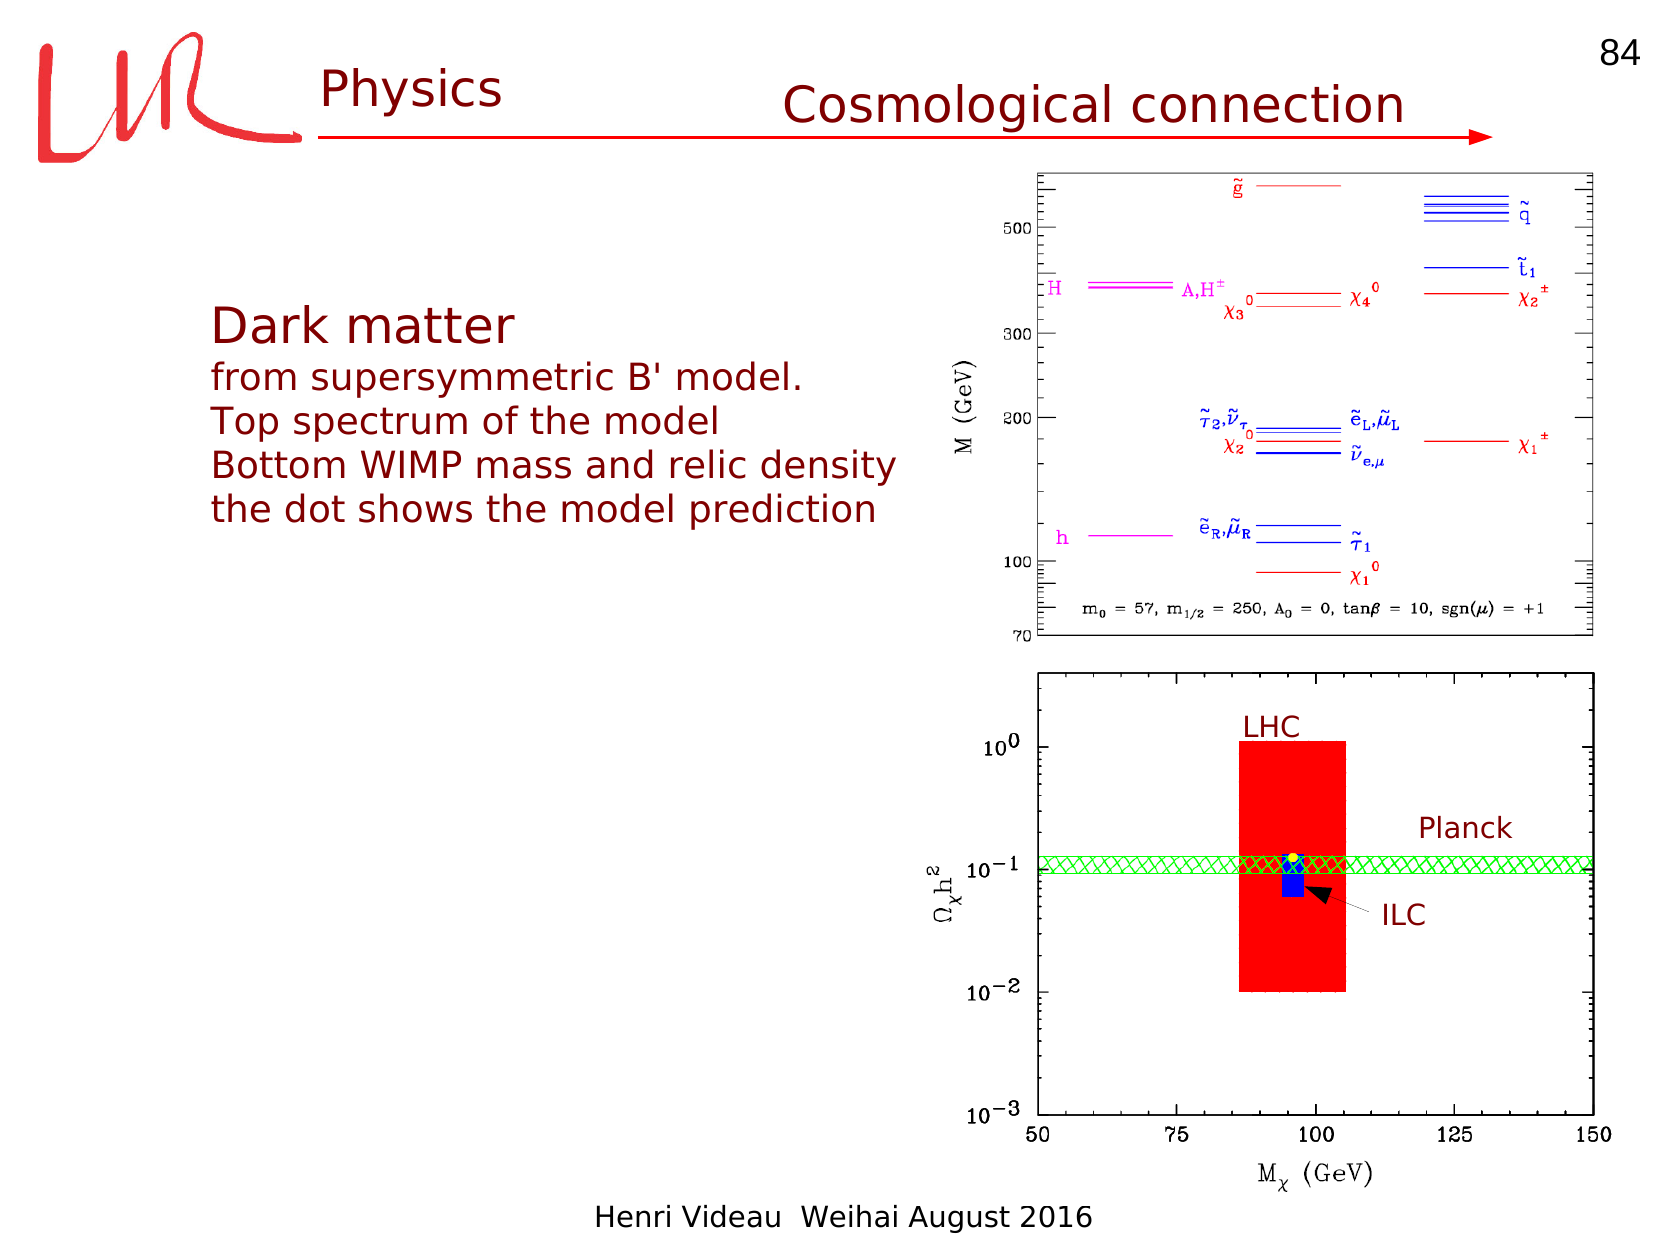

Cosmological connection
Dark matter
from supersymmetric B' model.
Top spectrum of the model
Bottom WIMP mass and relic density
the dot shows the model prediction
LHC
Planck
ILC